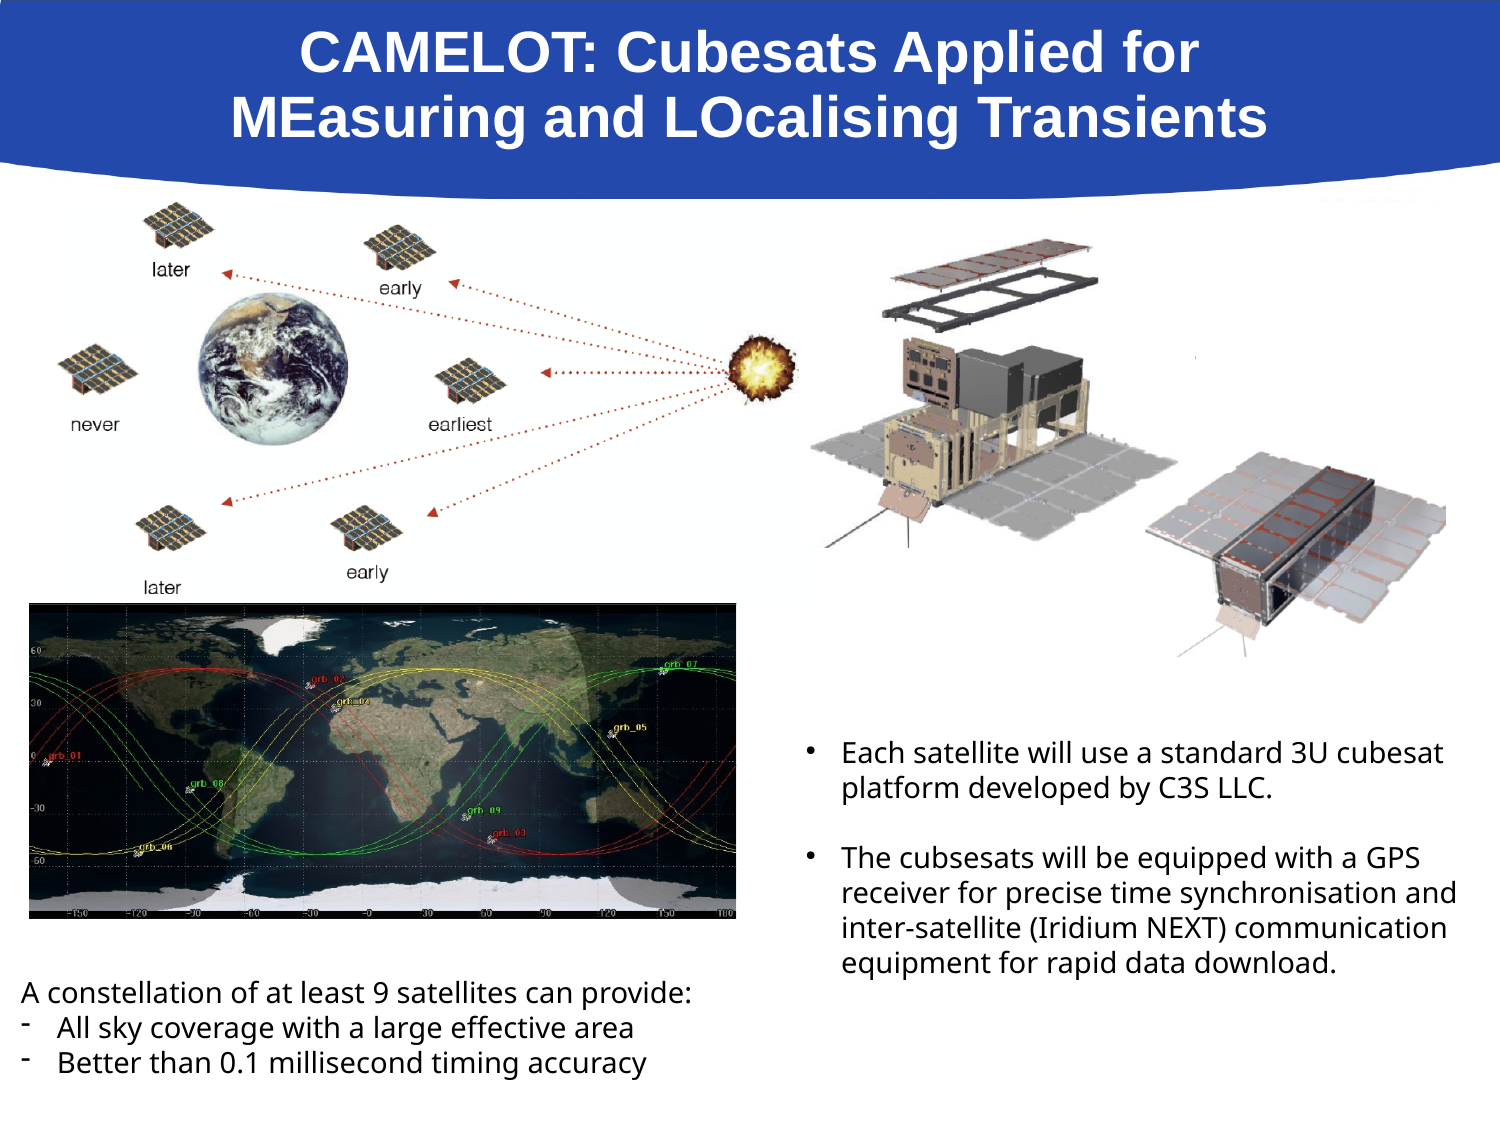

CAMELOT: Cubesats Applied for
MEasuring and LOcalising Transients
Each satellite will use a standard 3U cubesat platform developed by C3S LLC.
The cubsesats will be equipped with a GPS receiver for precise time synchronisation and inter-satellite (Iridium NEXT) communication equipment for rapid data download.
A constellation of at least 9 satellites can provide:
All sky coverage with a large effective area
Better than 0.1 millisecond timing accuracy